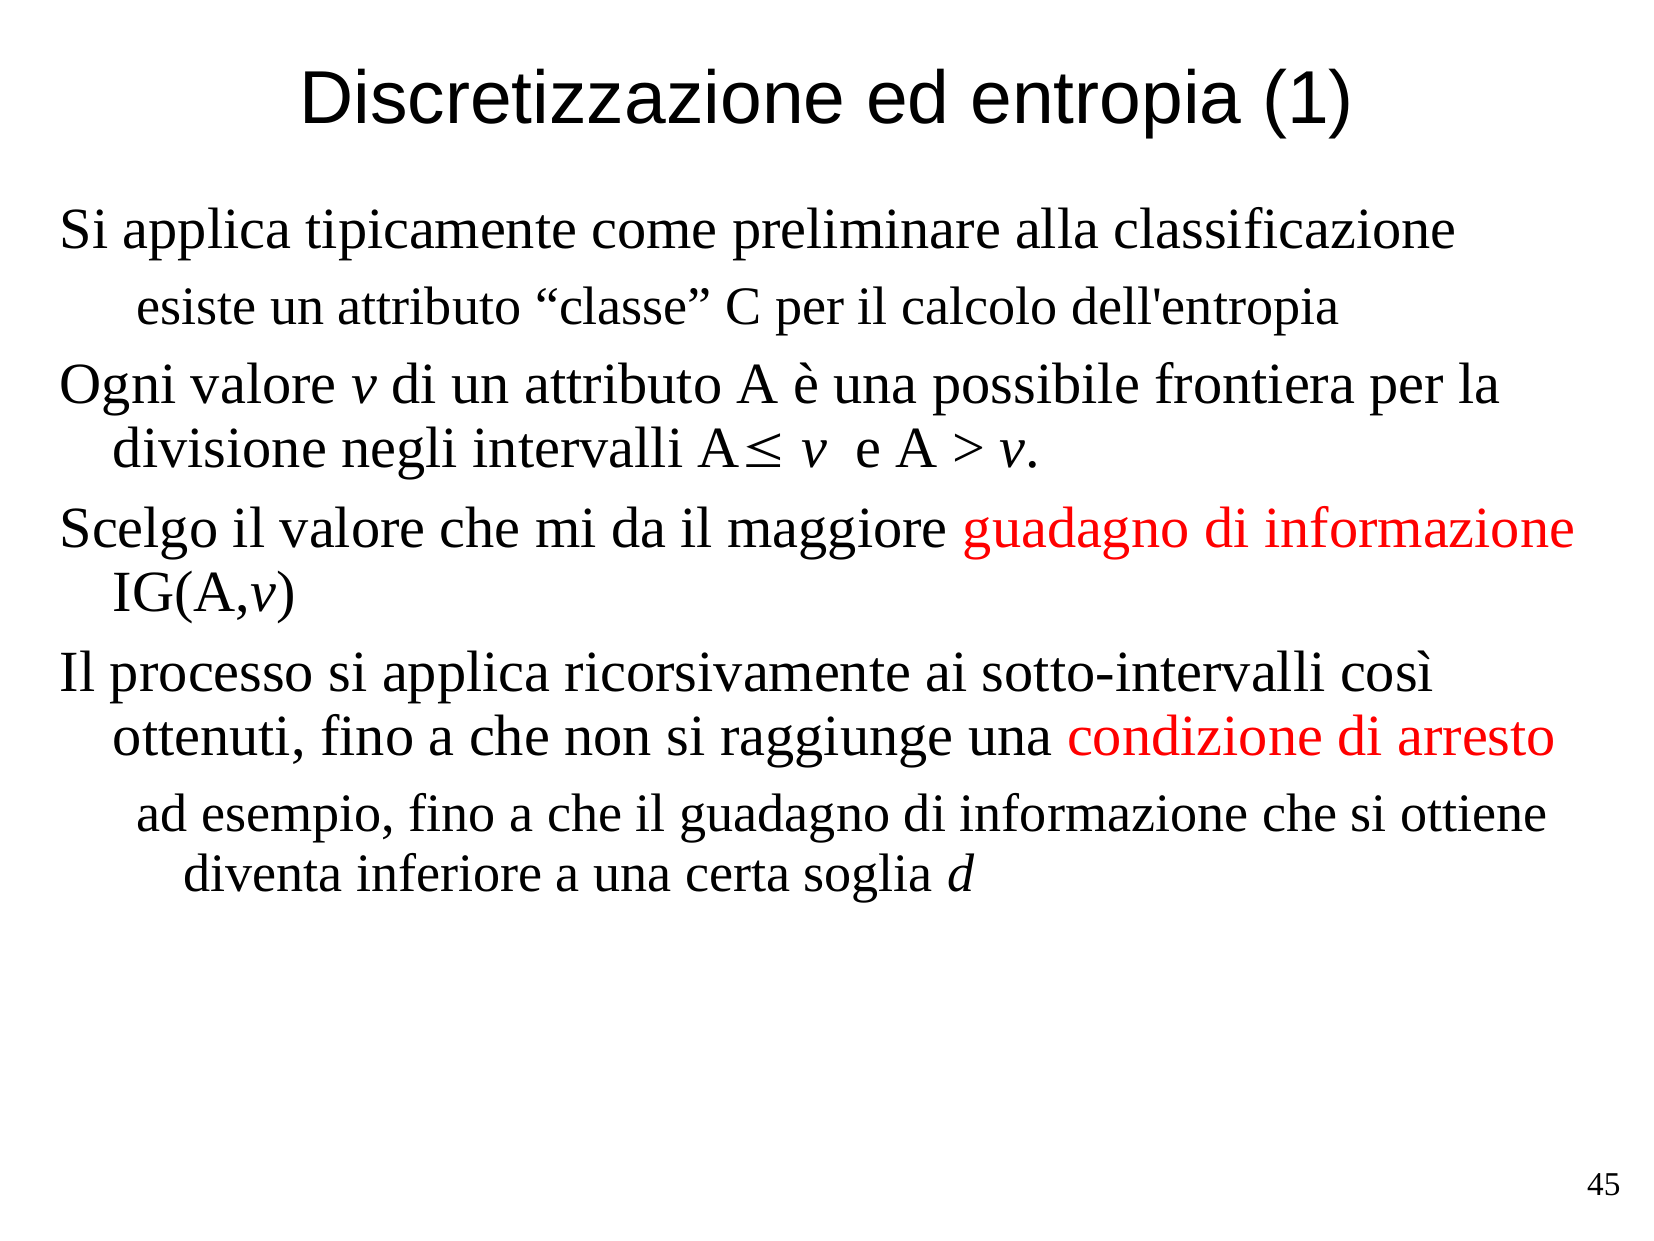

# Discretizzazione ed entropia (1)
Si applica tipicamente come preliminare alla classificazione
esiste un attributo “classe” C per il calcolo dell'entropia
Ogni valore v di un attributo A è una possibile frontiera per la divisione negli intervalli A≤ v e A > v.
Scelgo il valore che mi da il maggiore guadagno di informazione IG(A,v)
Il processo si applica ricorsivamente ai sotto-intervalli così ottenuti, fino a che non si raggiunge una condizione di arresto
ad esempio, fino a che il guadagno di informazione che si ottiene diventa inferiore a una certa soglia d